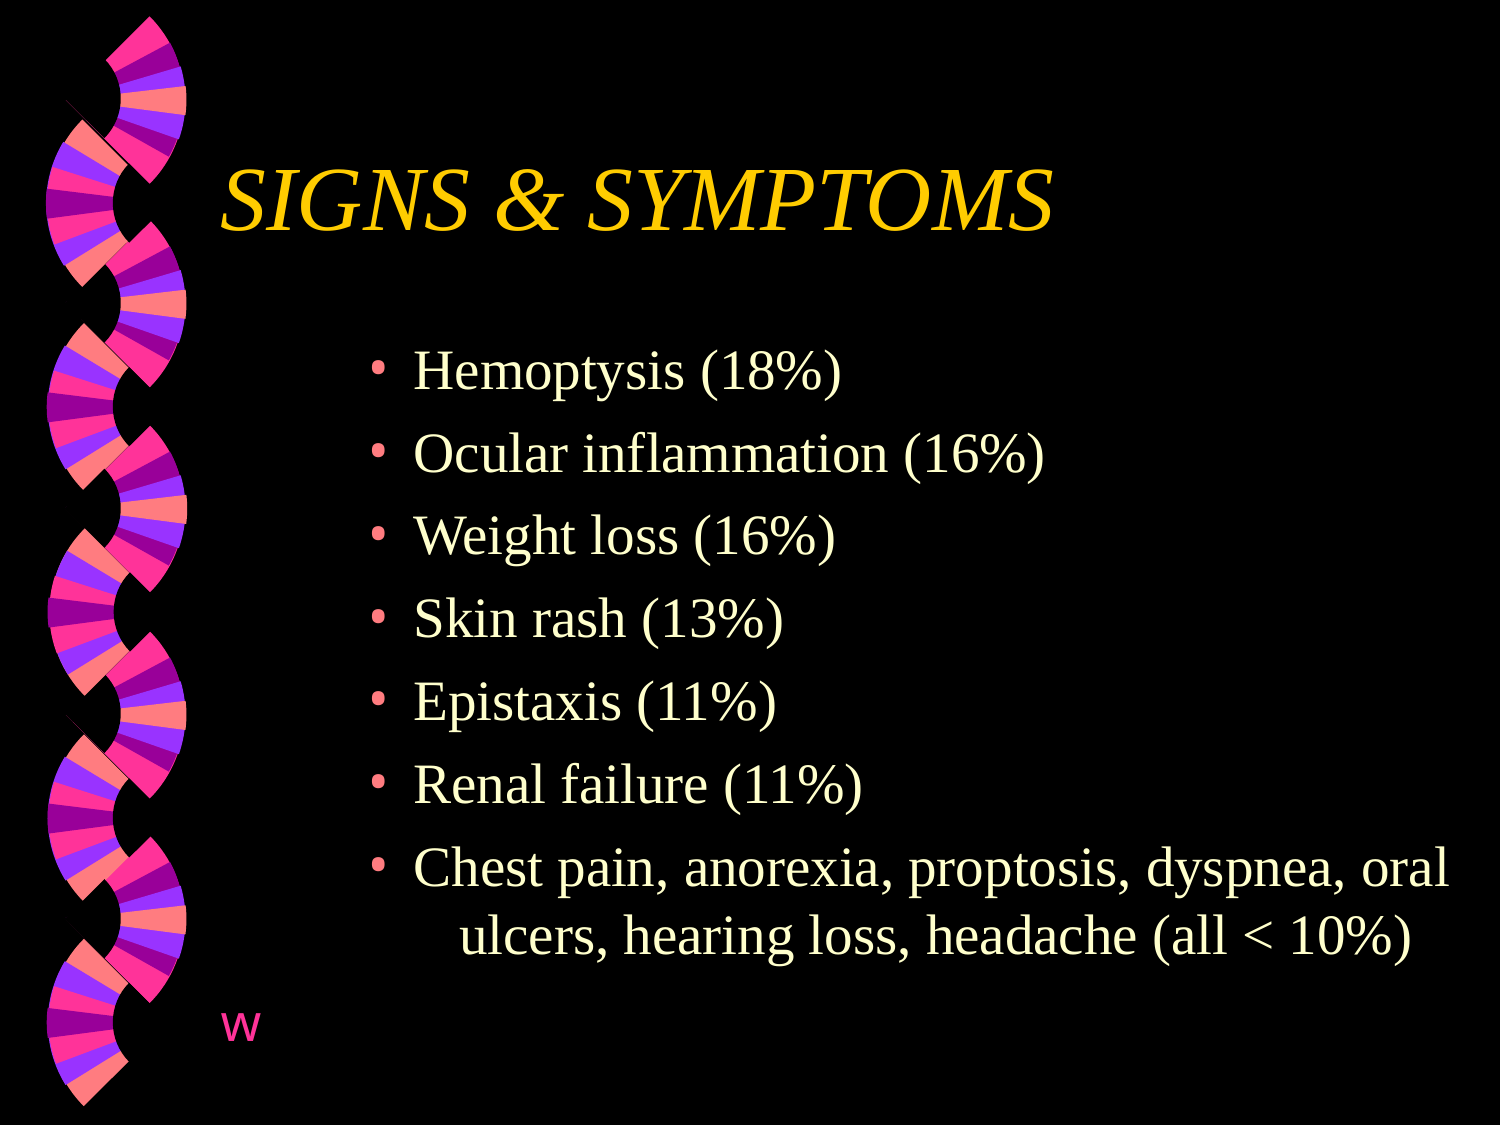

# SIGNS & SYMPTOMS
Hemoptysis (18%)
Ocular inflammation (16%)
Weight loss (16%)
Skin rash (13%)
Epistaxis (11%)
Renal failure (11%)
Chest pain, anorexia, proptosis, dyspnea, oral ulcers, hearing loss, headache (all < 10%)